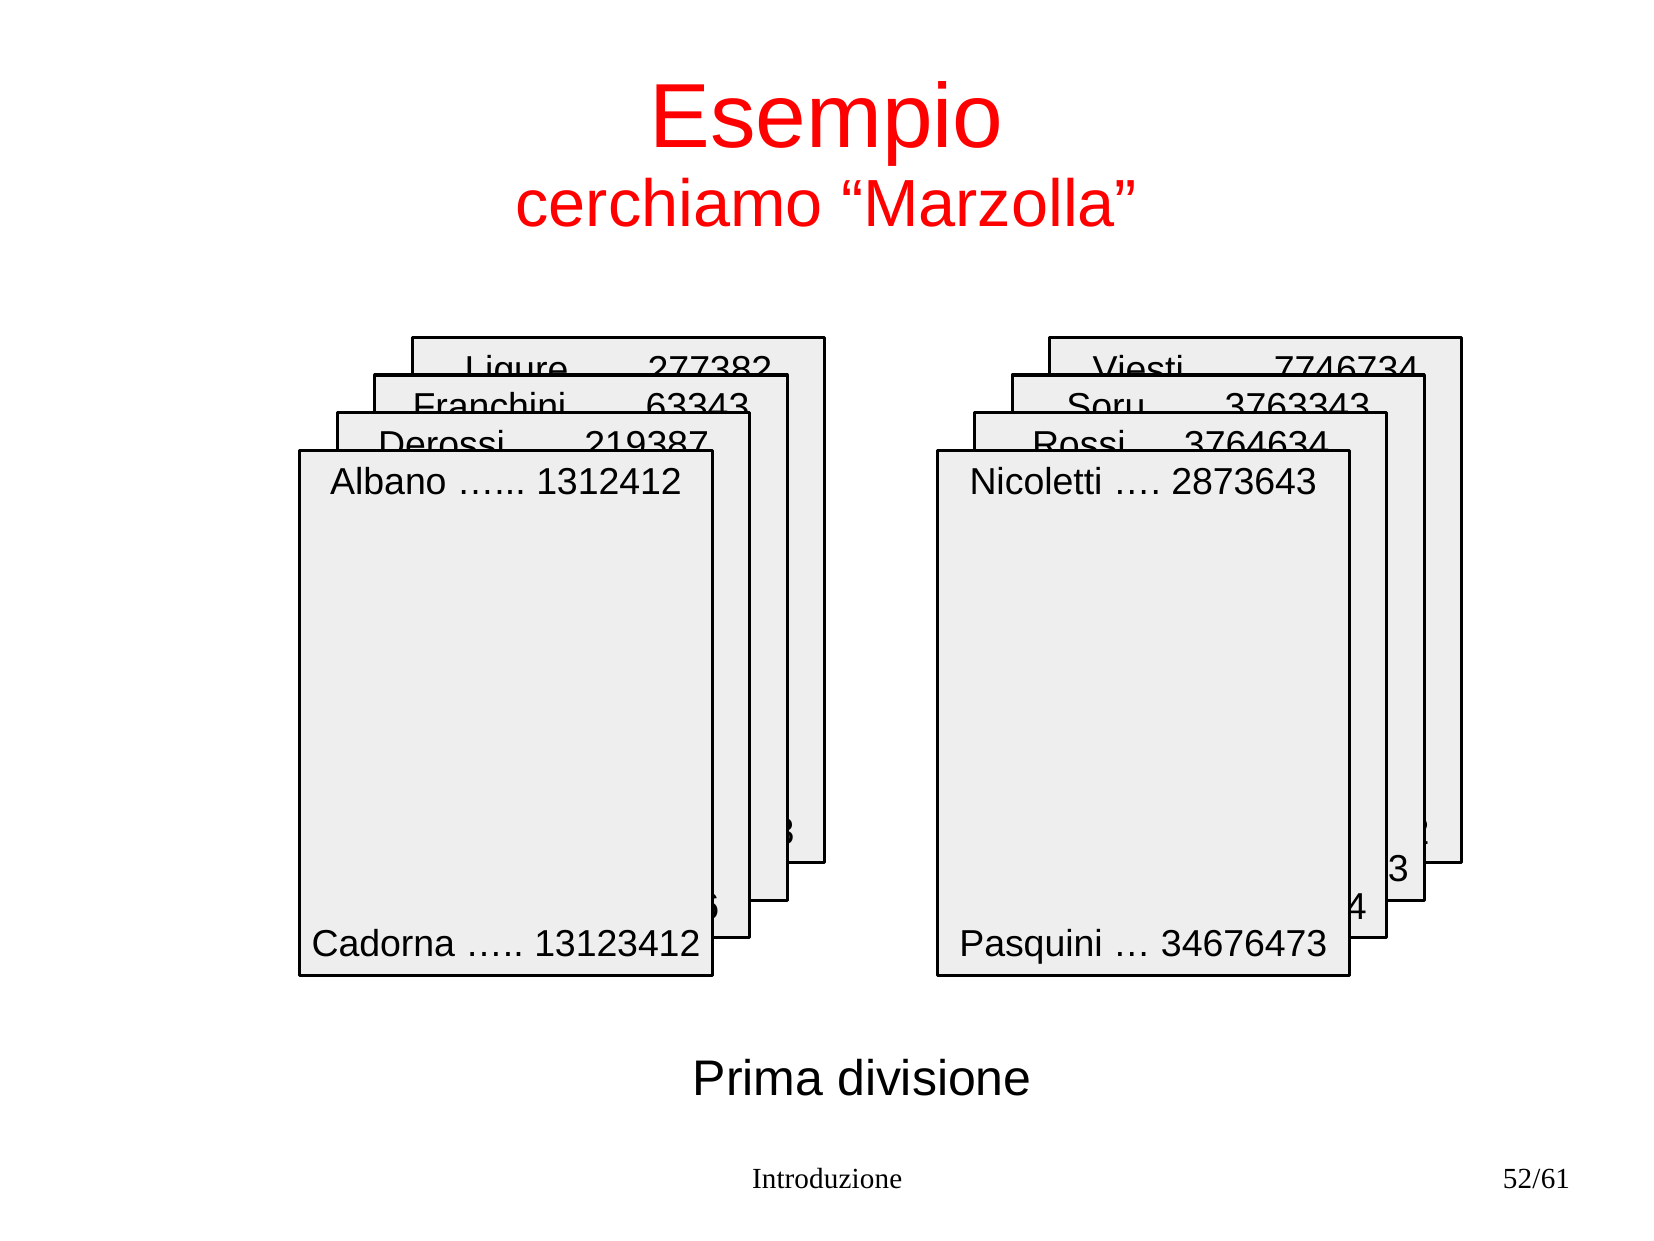

# Esempio cerchiamo “Marzolla”
Ligure ….. 277382
Marotta ….. 7365263
Viesti …... 7746734
Zulian ….... 7716632
Franchini ….. 63343
Gaiardo ... 7632554
Soru ….. 3763343
Tancredi …. 91874363
Derossi ….. 219387
Fortunati ….. 348726
Rossi … 3764634
Serafini ….. 37465374
Albano …... 1312412
Cadorna ….. 13123412
Nicoletti …. 2873643
Pasquini … 34676473
Prima divisione
Introduzione
52